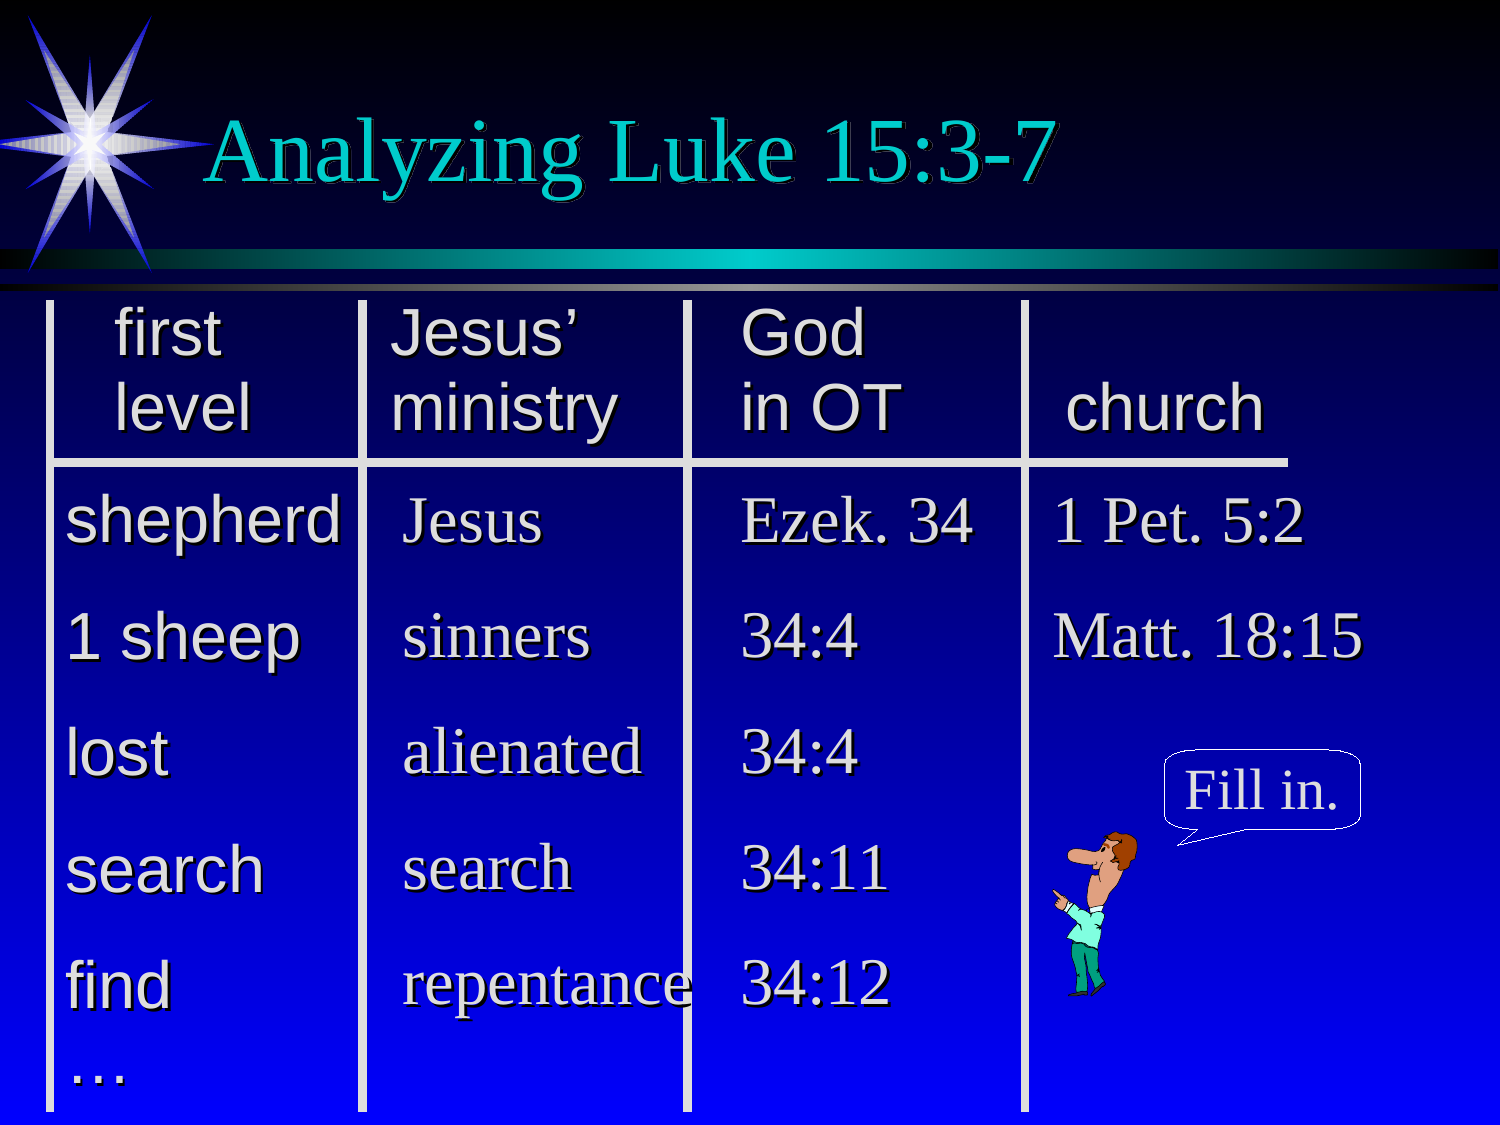

# Analyzing Luke 15:3-7
first level
Jesus’ ministry
God in OT
Ezek. 34
34:4
34:4
34:11
34:12
church
1 Pet. 5:2
Matt. 18:15
shepherd
1 sheep
lost
search
find …
Jesus
sinners
alienated
search
repentance
Fill in.